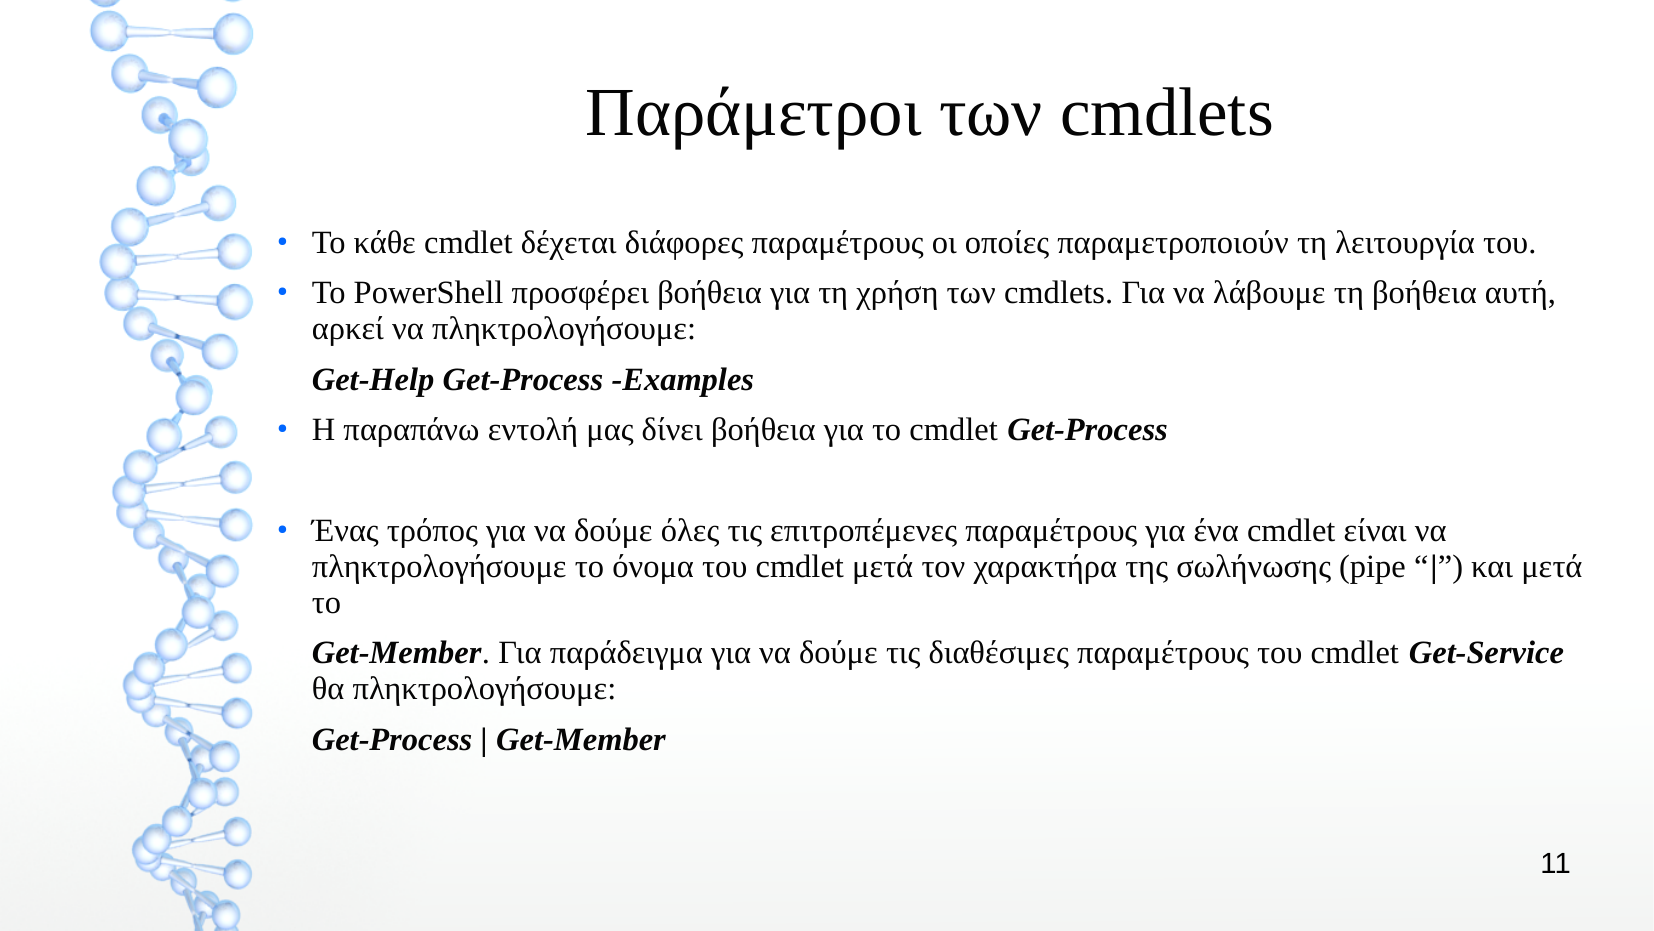

# Παράμετροι των cmdlets
Το κάθε cmdlet δέχεται διάφορες παραμέτρους οι οποίες παραμετροποιούν τη λειτουργία του.
Το PowerShell προσφέρει βοήθεια για τη χρήση των cmdlets. Για να λάβουμε τη βοήθεια αυτή, αρκεί να πληκτρολογήσουμε:
Get-Help Get-Process -Examples
Η παραπάνω εντολή μας δίνει βοήθεια για το cmdlet Get-Process
Ένας τρόπος για να δούμε όλες τις επιτροπέμενες παραμέτρους για ένα cmdlet είναι να πληκτρολογήσουμε το όνομα του cmdlet μετά τον χαρακτήρα της σωλήνωσης (pipe “|”) και μετά το
Get-Member. Για παράδειγμα για να δούμε τις διαθέσιμες παραμέτρους του cmdlet Get-Service θα πληκτρολογήσουμε:
Get-Process | Get-Member
11